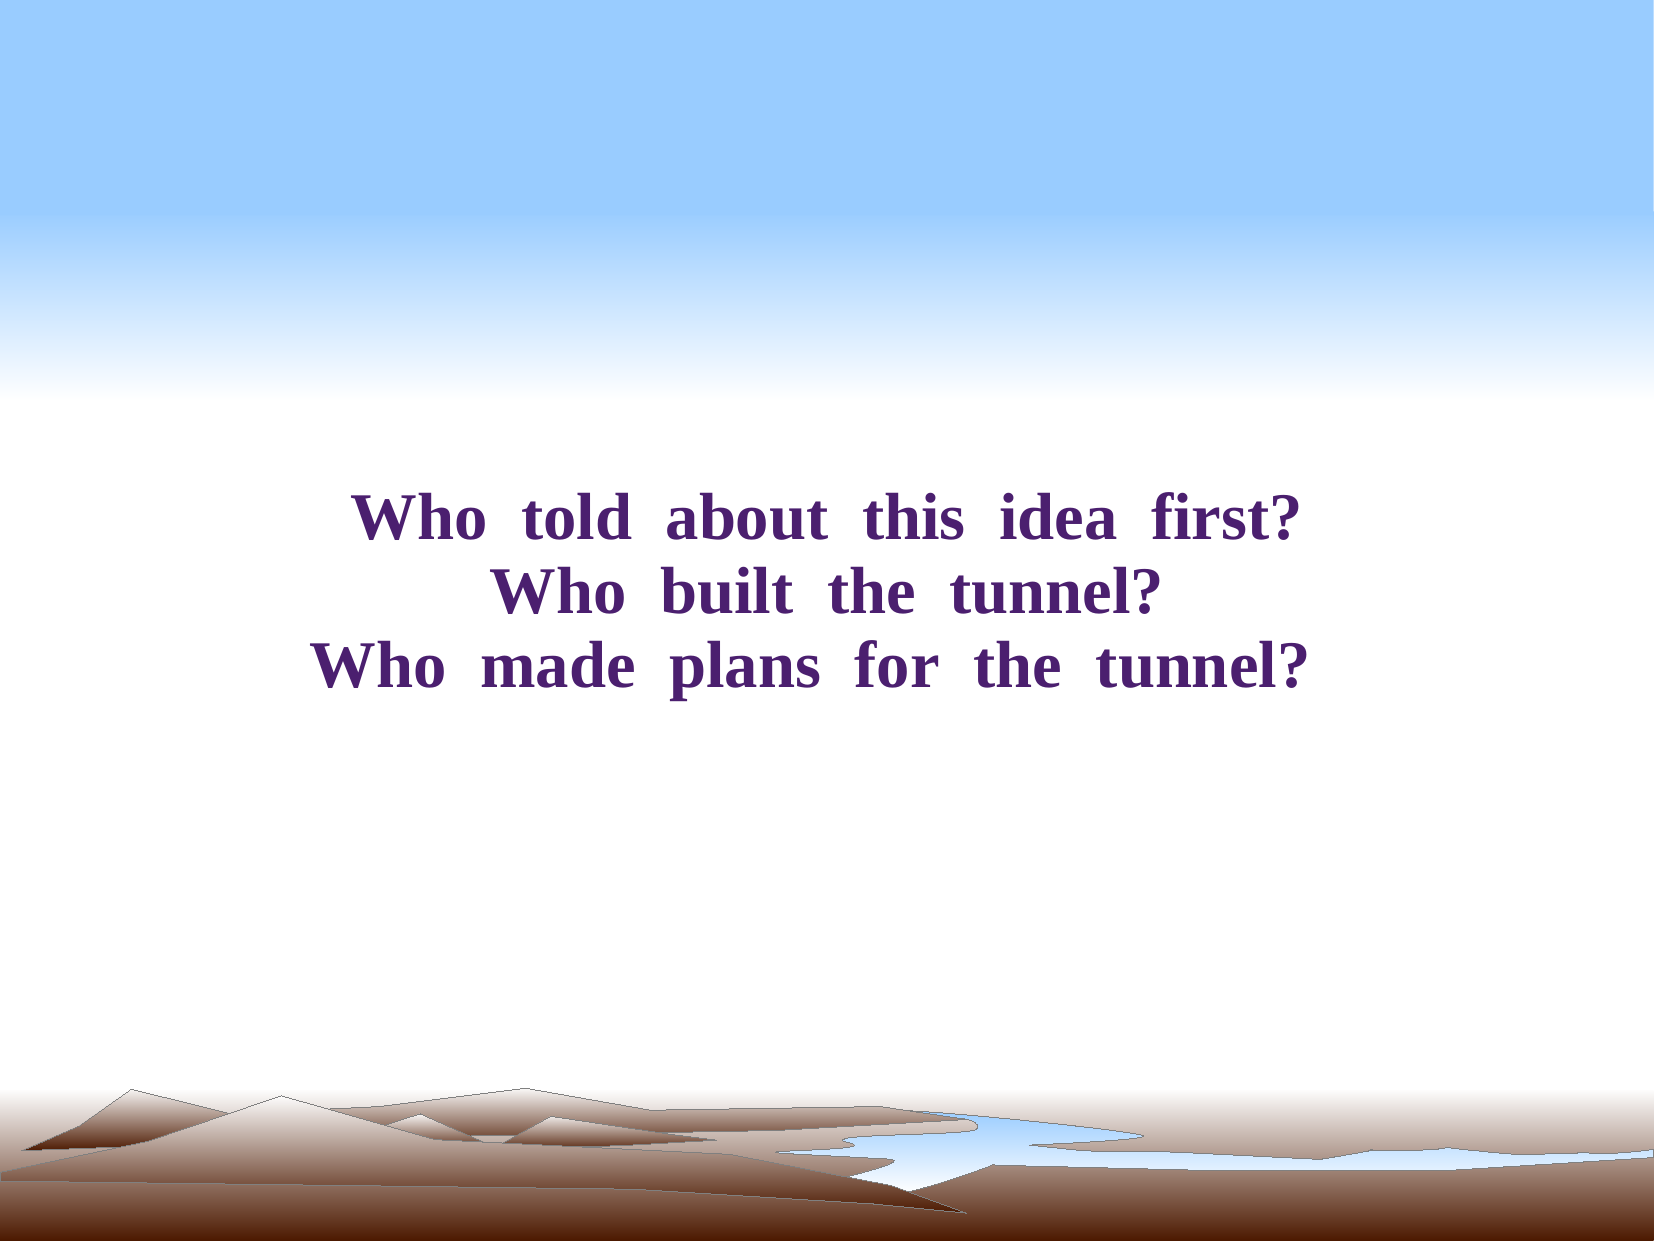

#
Who told about this idea first?
Who built the tunnel?
Who made plans for the tunnel?